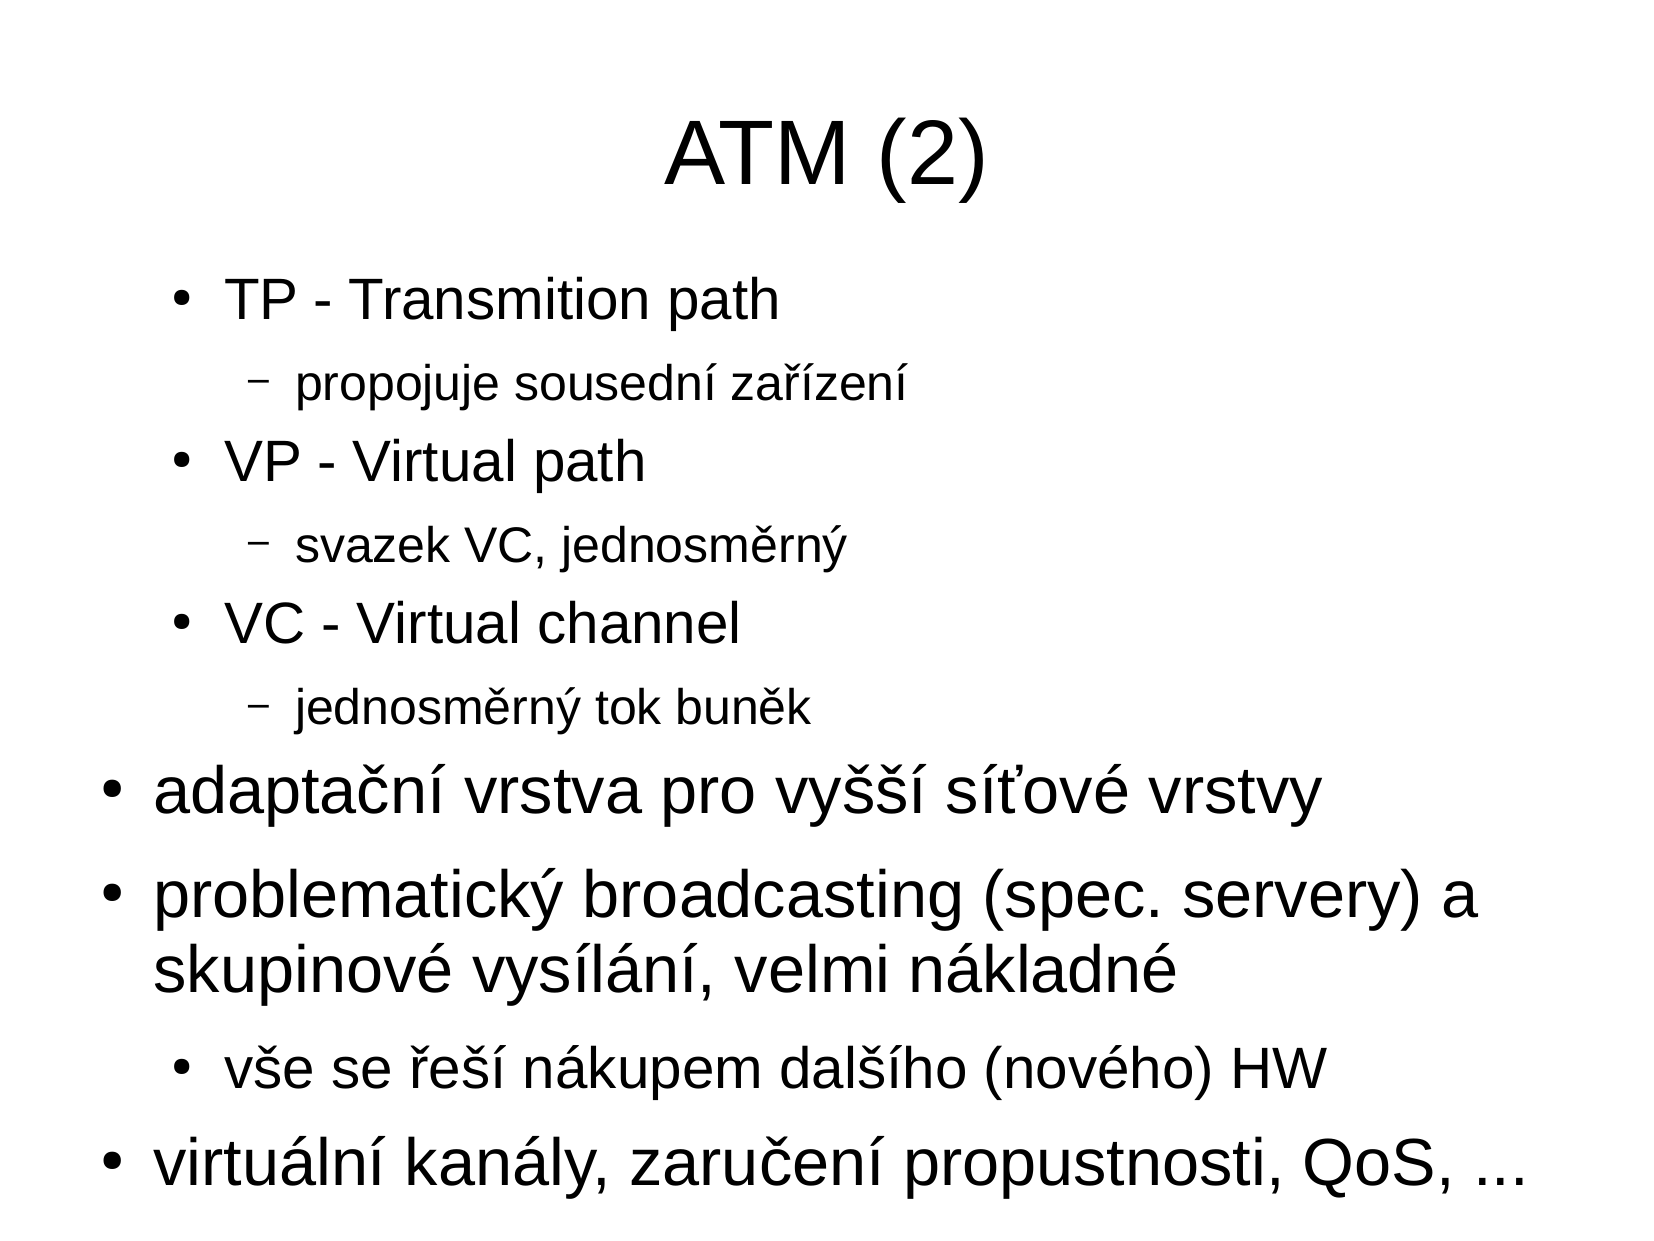

# ATM (2)
TP - Transmition path
propojuje sousední zařízení
VP - Virtual path
svazek VC, jednosměrný
VC - Virtual channel
jednosměrný tok buněk
adaptační vrstva pro vyšší síťové vrstvy
problematický broadcasting (spec. servery) a skupinové vysílání, velmi nákladné
vše se řeší nákupem dalšího (nového) HW
virtuální kanály, zaručení propustnosti, QoS, ...